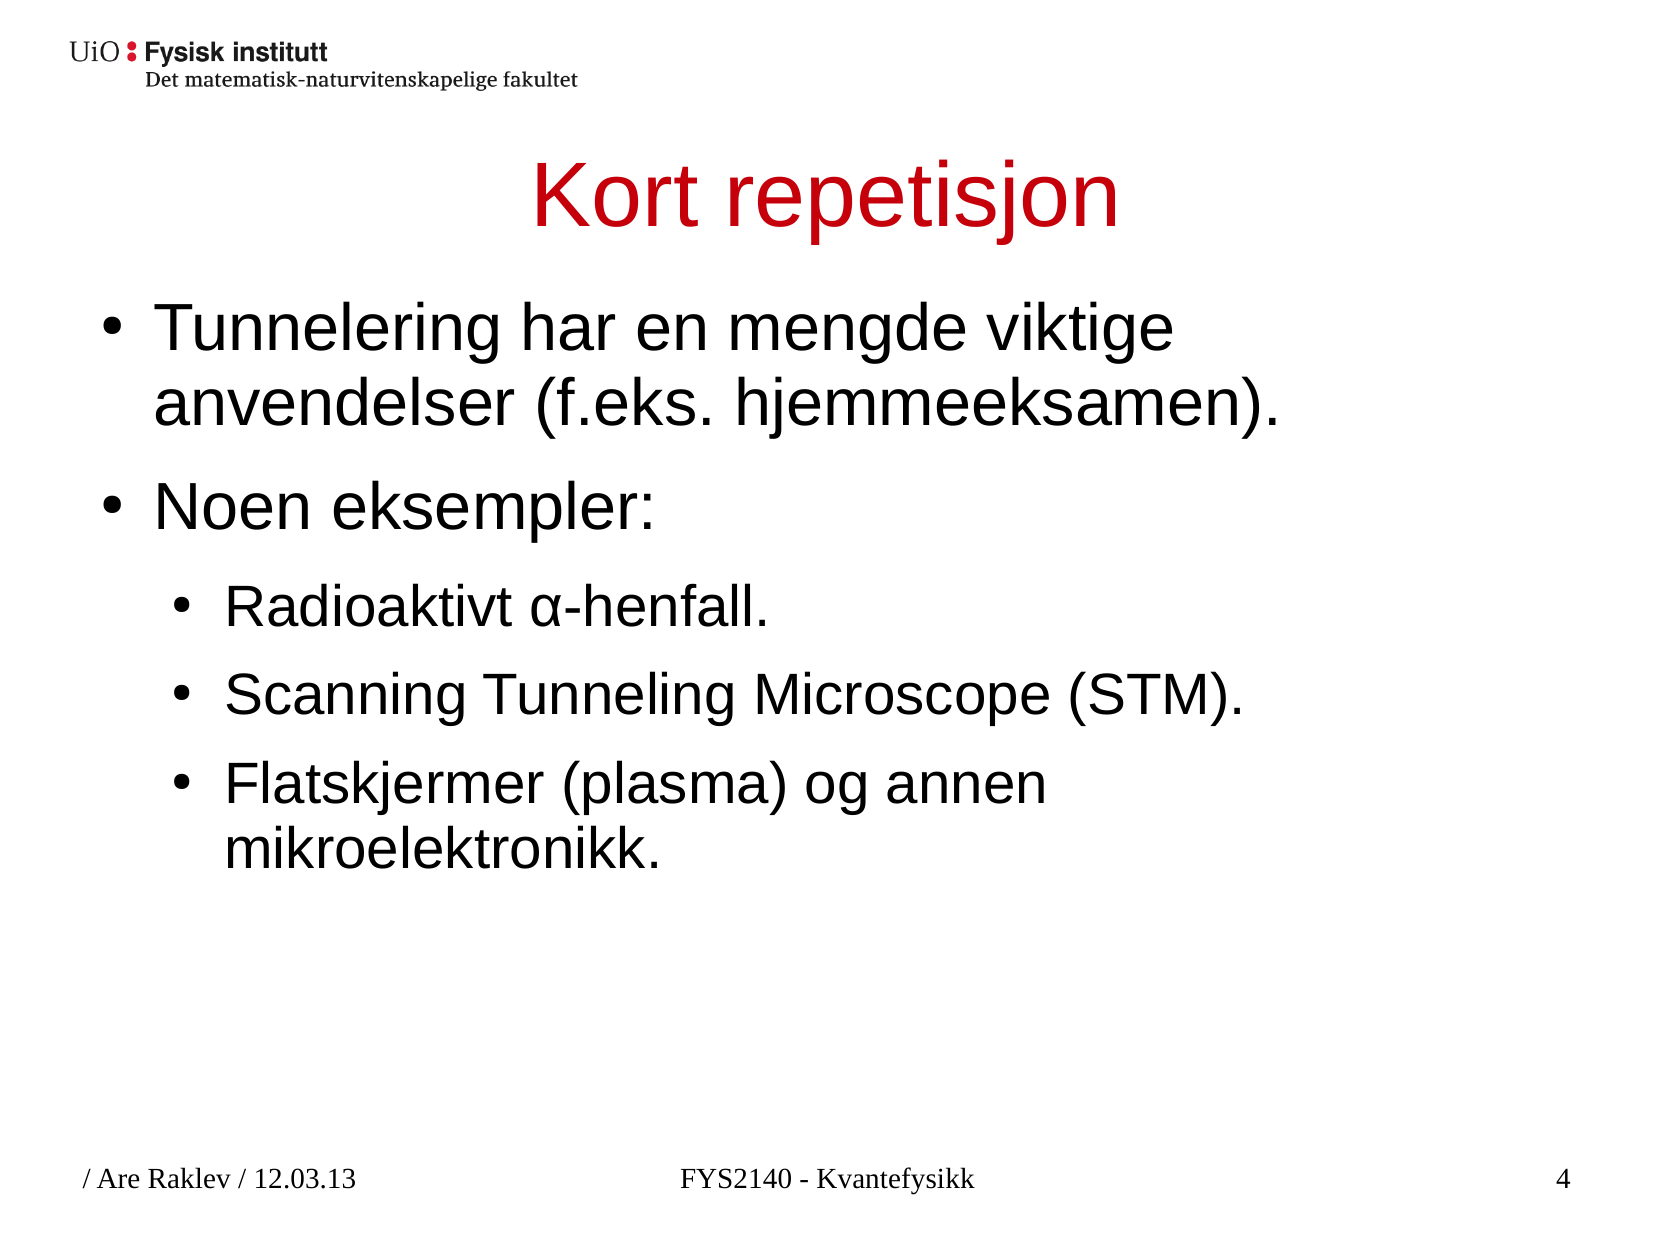

# Kort repetisjon
Tunnelering har en mengde viktige anvendelser (f.eks. hjemmeeksamen).
Noen eksempler:
Radioaktivt α-henfall.
Scanning Tunneling Microscope (STM).
Flatskjermer (plasma) og annen mikroelektronikk.
/ Are Raklev / 12.03.13
FYS2140 - Kvantefysikk
4